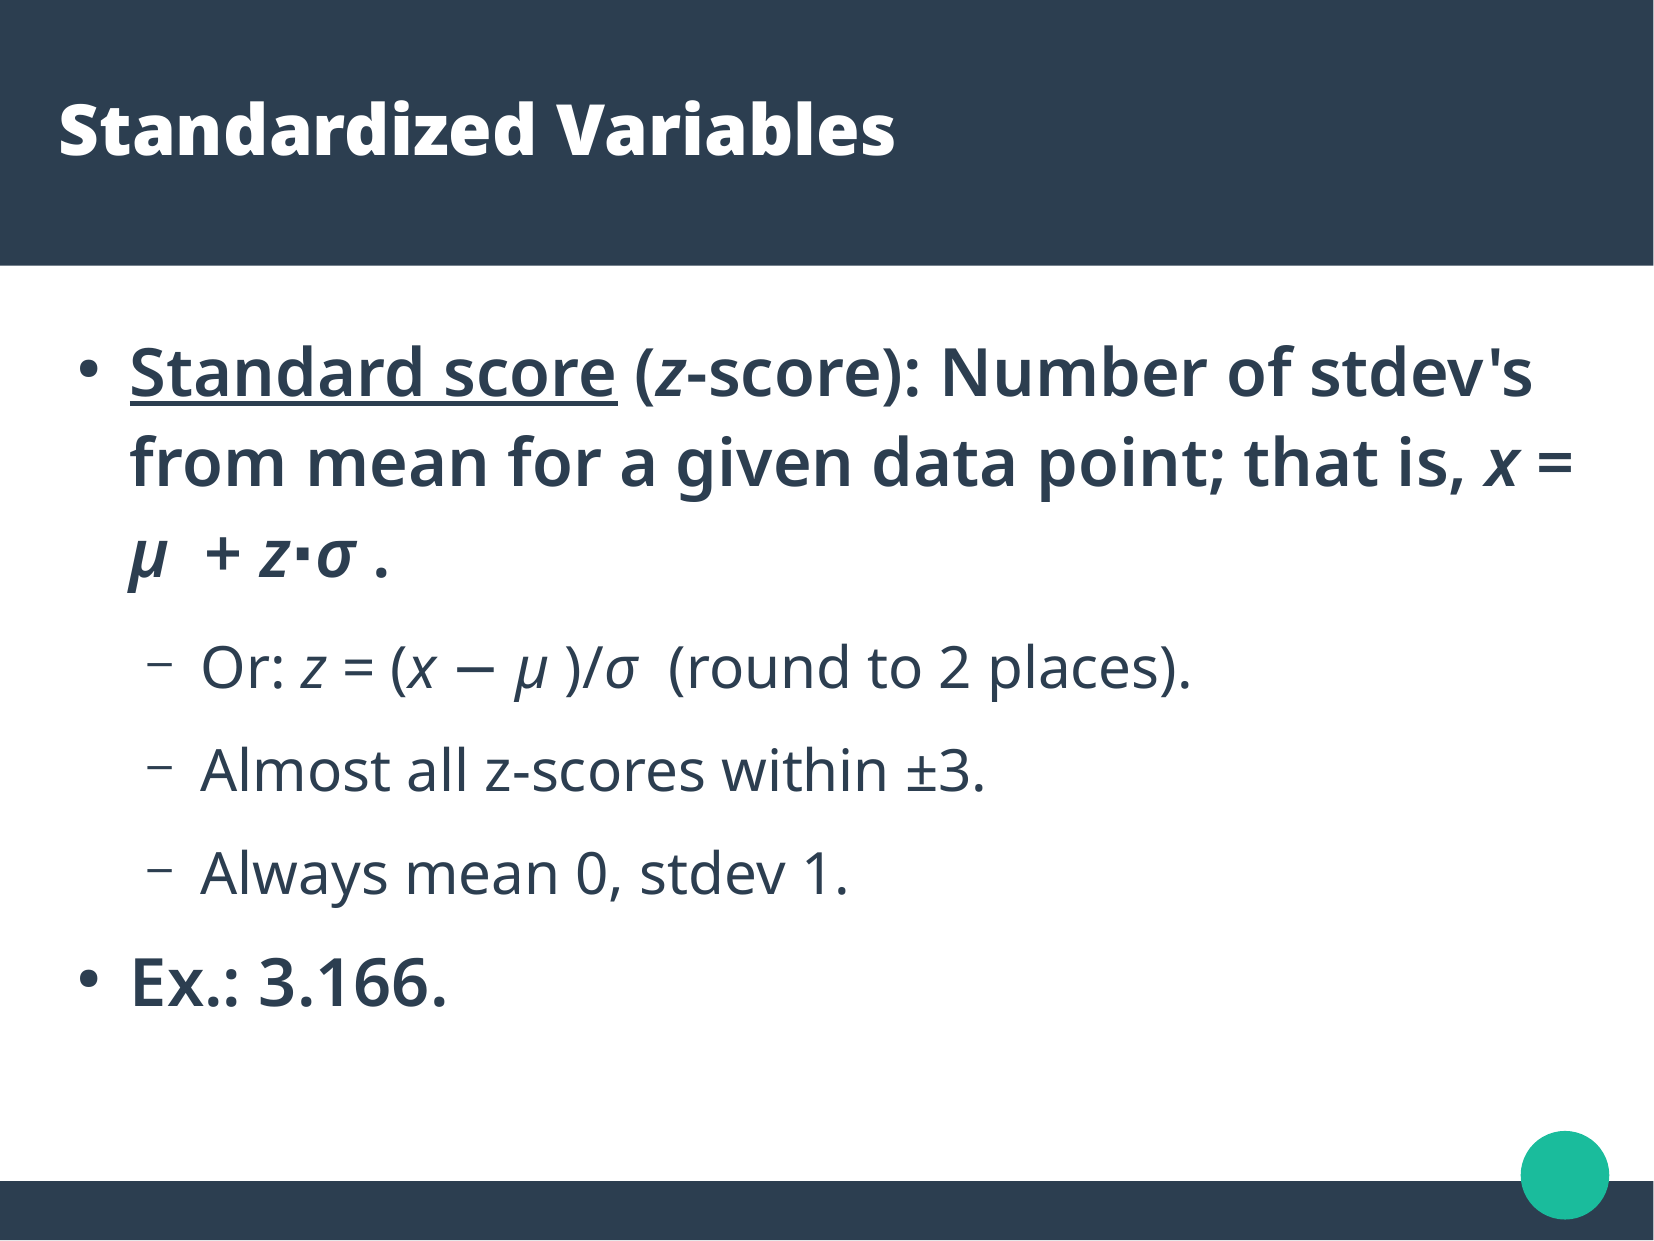

# Standardized Variables
Standard score (z-score): Number of stdev's from mean for a given data point; that is, x = μ + z∙σ .
Or: z = (x − μ )/σ (round to 2 places).
Almost all z-scores within ±3.
Always mean 0, stdev 1.
Ex.: 3.166.